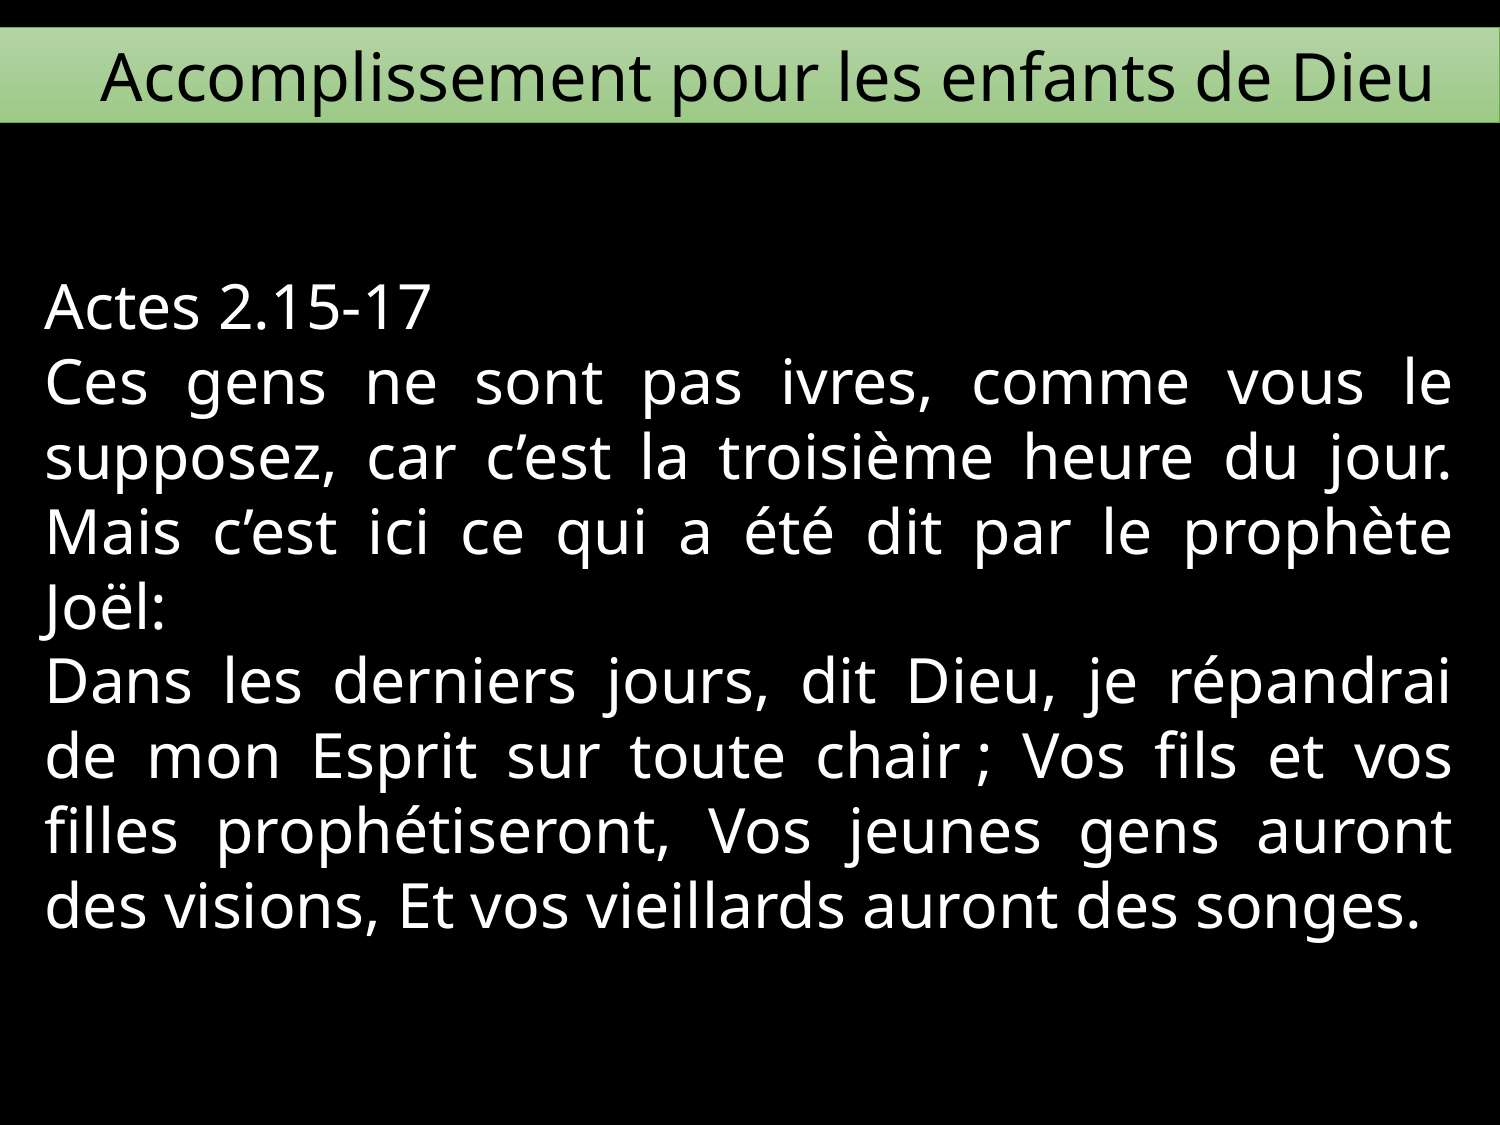

Accomplissement pour les enfants de Dieu
Actes 2.15-17
Ces gens ne sont pas ivres, comme vous le supposez, car c’est la troisième heure du jour. Mais c’est ici ce qui a été dit par le prophète Joël:
Dans les derniers jours, dit Dieu, je répandrai de mon Esprit sur toute chair ; Vos fils et vos filles prophétiseront, Vos jeunes gens auront des visions, Et vos vieillards auront des songes.